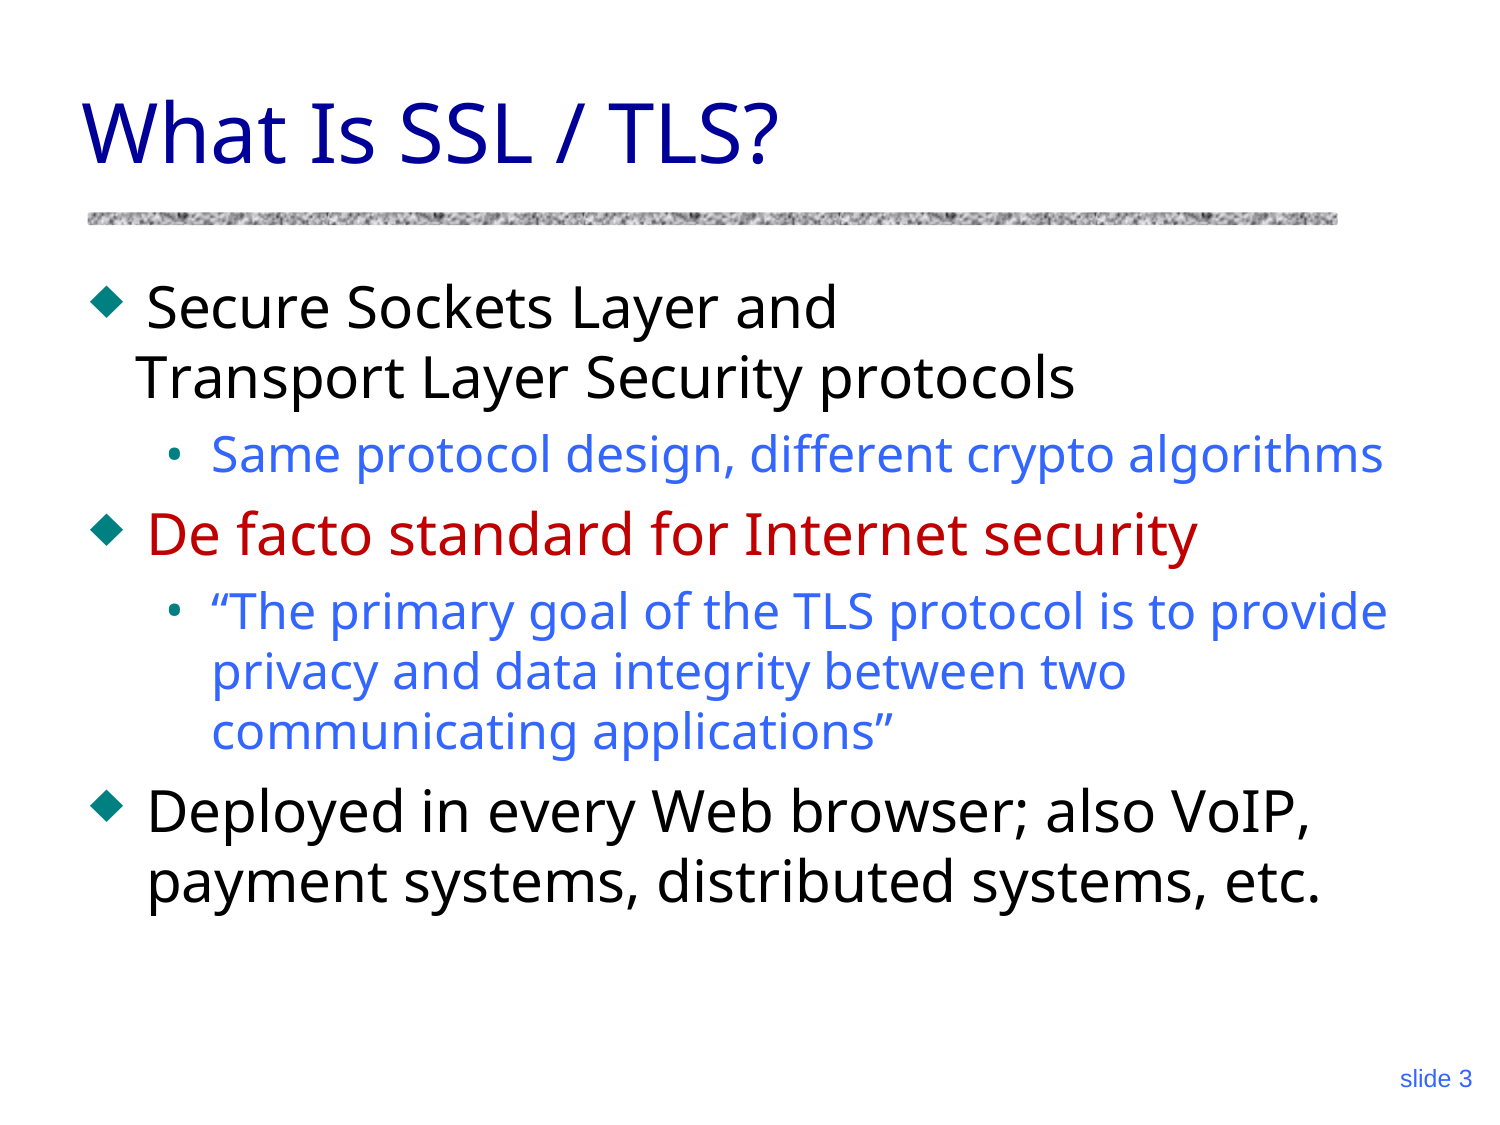

# What Is SSL / TLS?
Secure Sockets Layer and
 Transport Layer Security protocols
Same protocol design, different crypto algorithms
De facto standard for Internet security
“The primary goal of the TLS protocol is to provide privacy and data integrity between two communicating applications”
Deployed in every Web browser; also VoIP, payment systems, distributed systems, etc.
slide